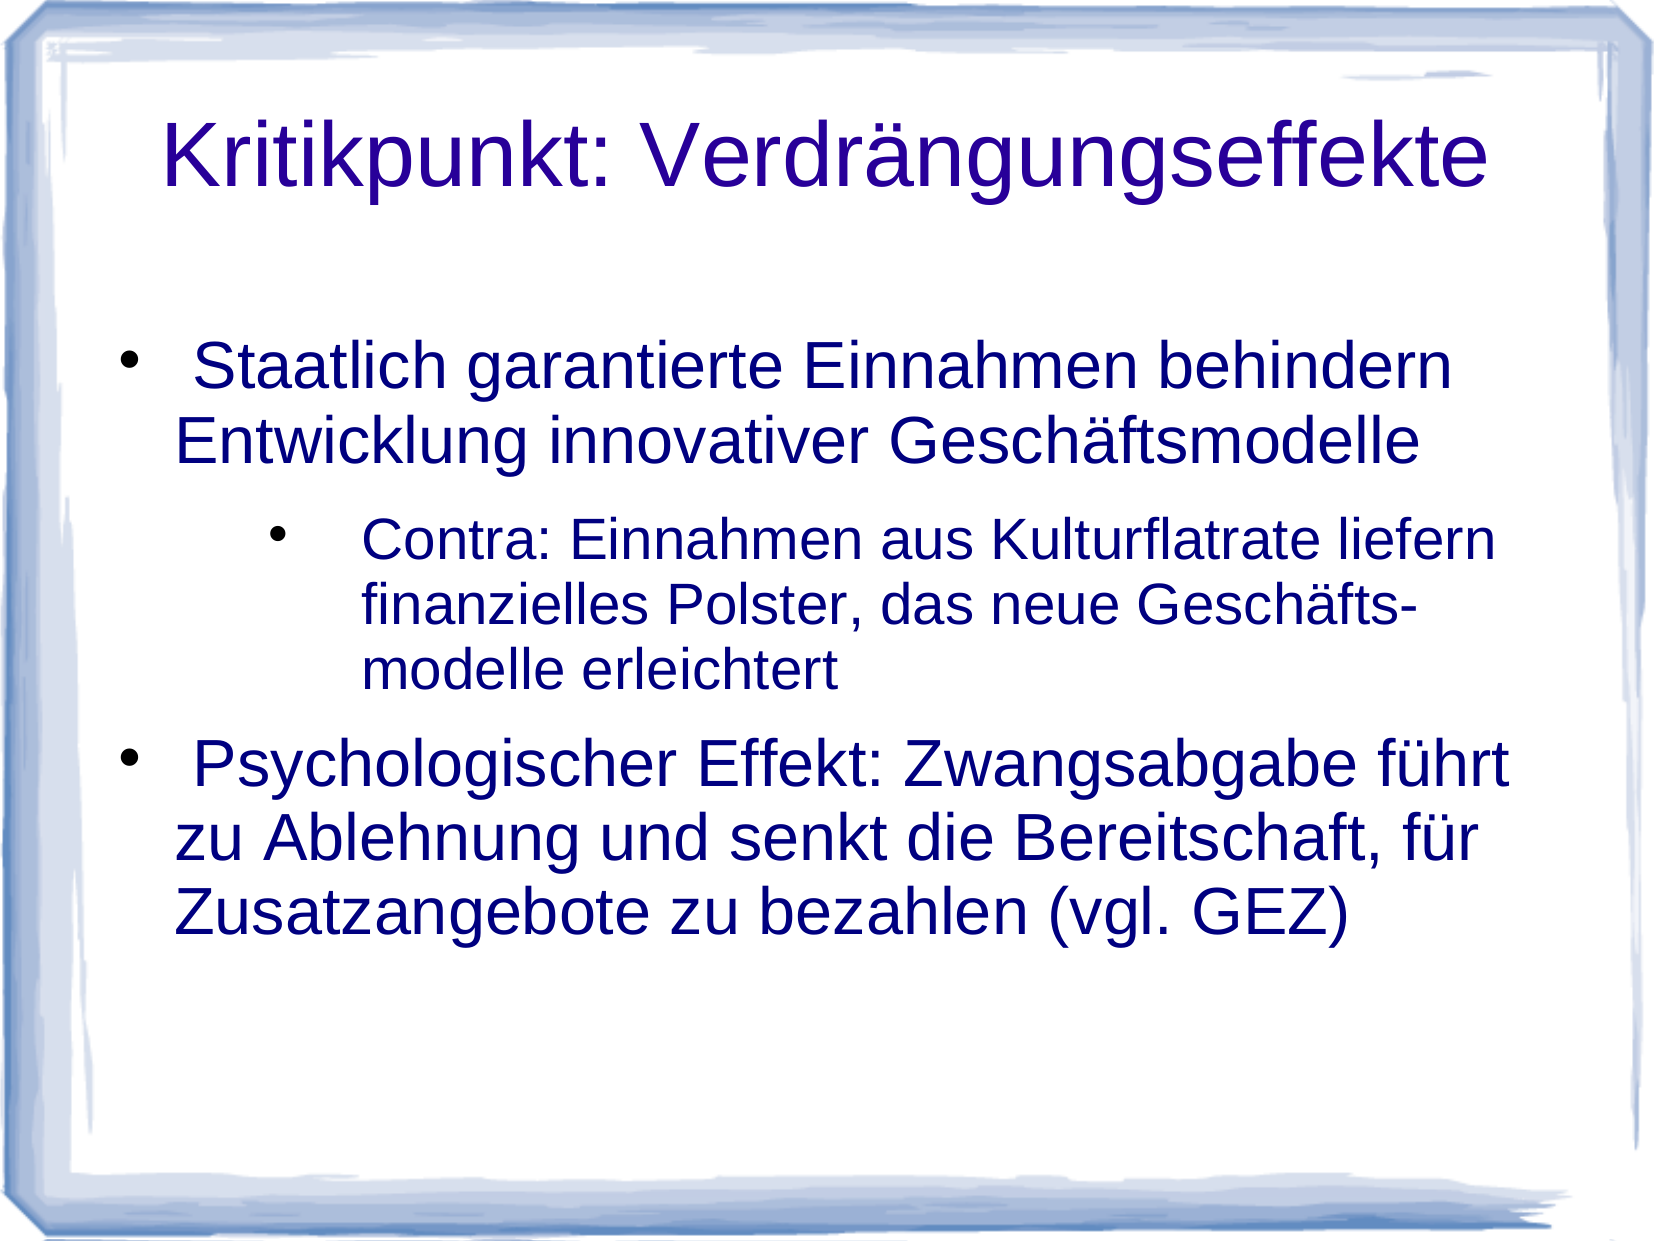

# Kritikpunkt: Verdrängungseffekte
 Staatlich garantierte Einnahmen behindern Entwicklung innovativer Geschäftsmodelle
Contra: Einnahmen aus Kulturflatrate liefern finanzielles Polster, das neue Geschäfts-modelle erleichtert
 Psychologischer Effekt: Zwangsabgabe führt zu Ablehnung und senkt die Bereitschaft, für Zusatzangebote zu bezahlen (vgl. GEZ)